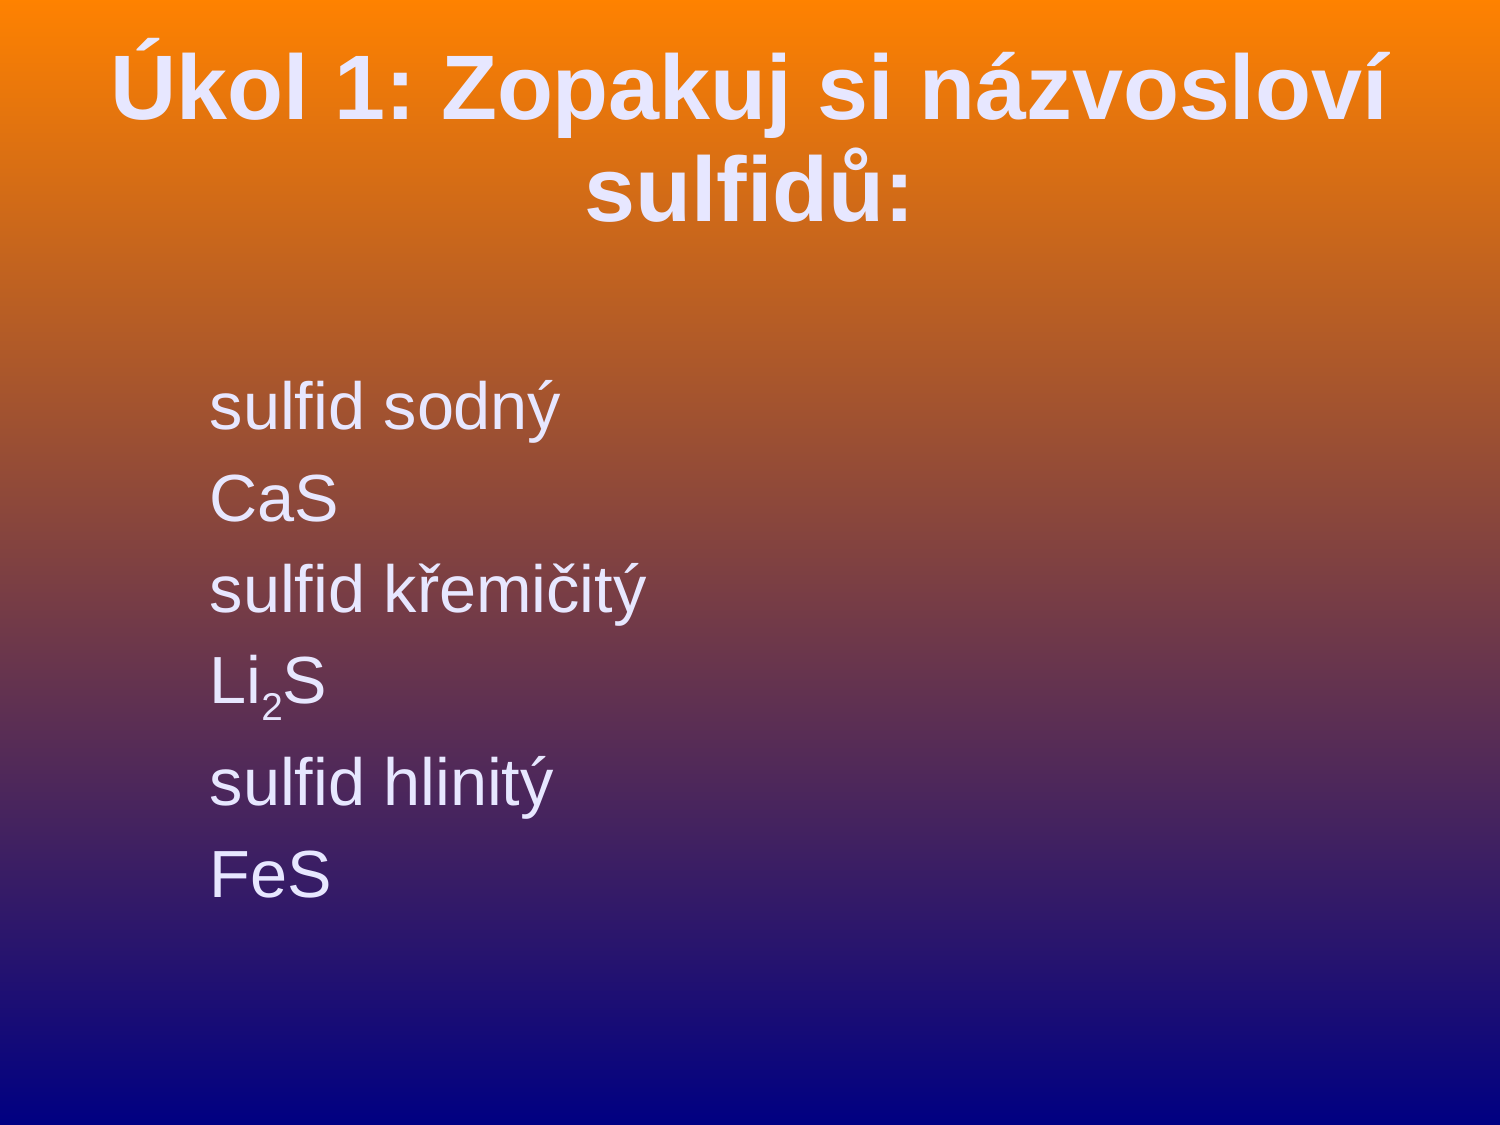

# Úkol 1: Zopakuj si názvosloví sulfidů:
sulfid sodný
CaS
sulfid křemičitý
Li2S
sulfid hlinitý
FeS